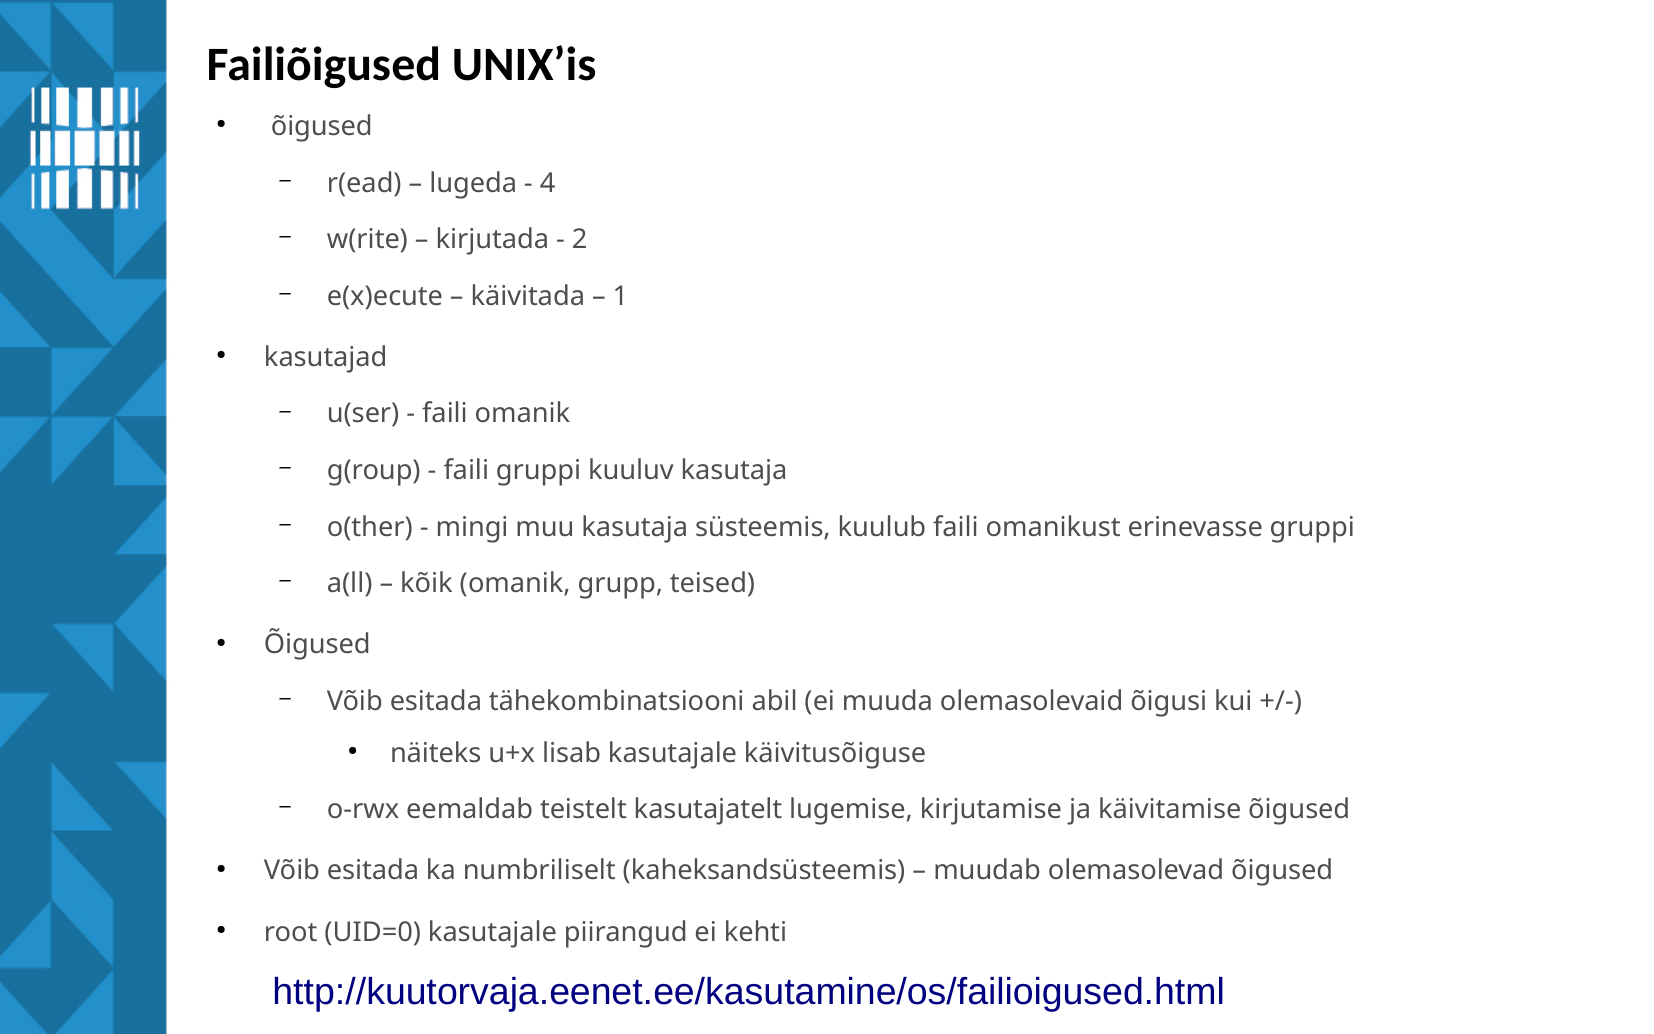

# Failiõigused UNIX’is
 õigused
r(ead) – lugeda - 4
w(rite) – kirjutada - 2
e(x)ecute – käivitada – 1
kasutajad
u(ser) - faili omanik
g(roup) - faili gruppi kuuluv kasutaja
o(ther) - mingi muu kasutaja süsteemis, kuulub faili omanikust erinevasse gruppi
a(ll) – kõik (omanik, grupp, teised)
Õigused
Võib esitada tähekombinatsiooni abil (ei muuda olemasolevaid õigusi kui +/-)
näiteks u+x lisab kasutajale käivitusõiguse
o-rwx eemaldab teistelt kasutajatelt lugemise, kirjutamise ja käivitamise õigused
Võib esitada ka numbriliselt (kaheksandsüsteemis) – muudab olemasolevad õigused
root (UID=0) kasutajale piirangud ei kehti
http://kuutorvaja.eenet.ee/kasutamine/os/failioigused.html